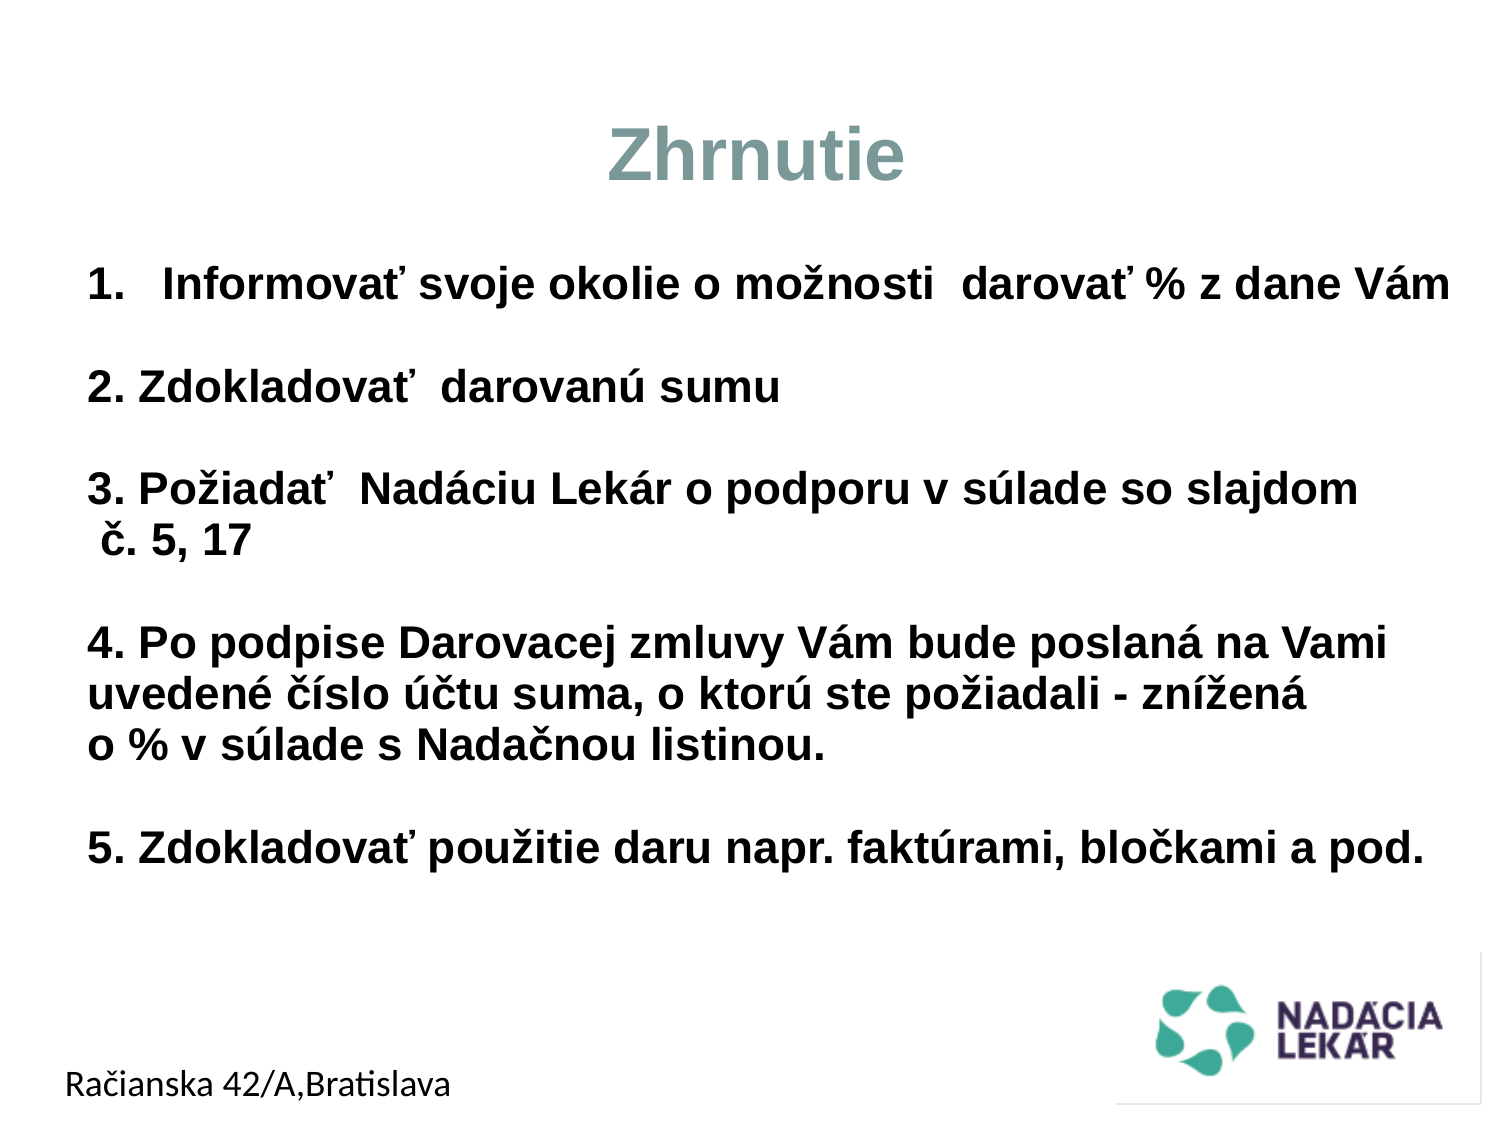

# Zhrnutie
Informovať svoje okolie o možnosti darovať % z dane Vám
2. Zdokladovať darovanú sumu
3. Požiadať Nadáciu Lekár o podporu v súlade so slajdom
 č. 5, 17
4. Po podpise Darovacej zmluvy Vám bude poslaná na Vami
uvedené číslo účtu suma, o ktorú ste požiadali - znížená
o % v súlade s Nadačnou listinou.
5. Zdokladovať použitie daru napr. faktúrami, bločkami a pod.
Račianska 42/A,Bratislava